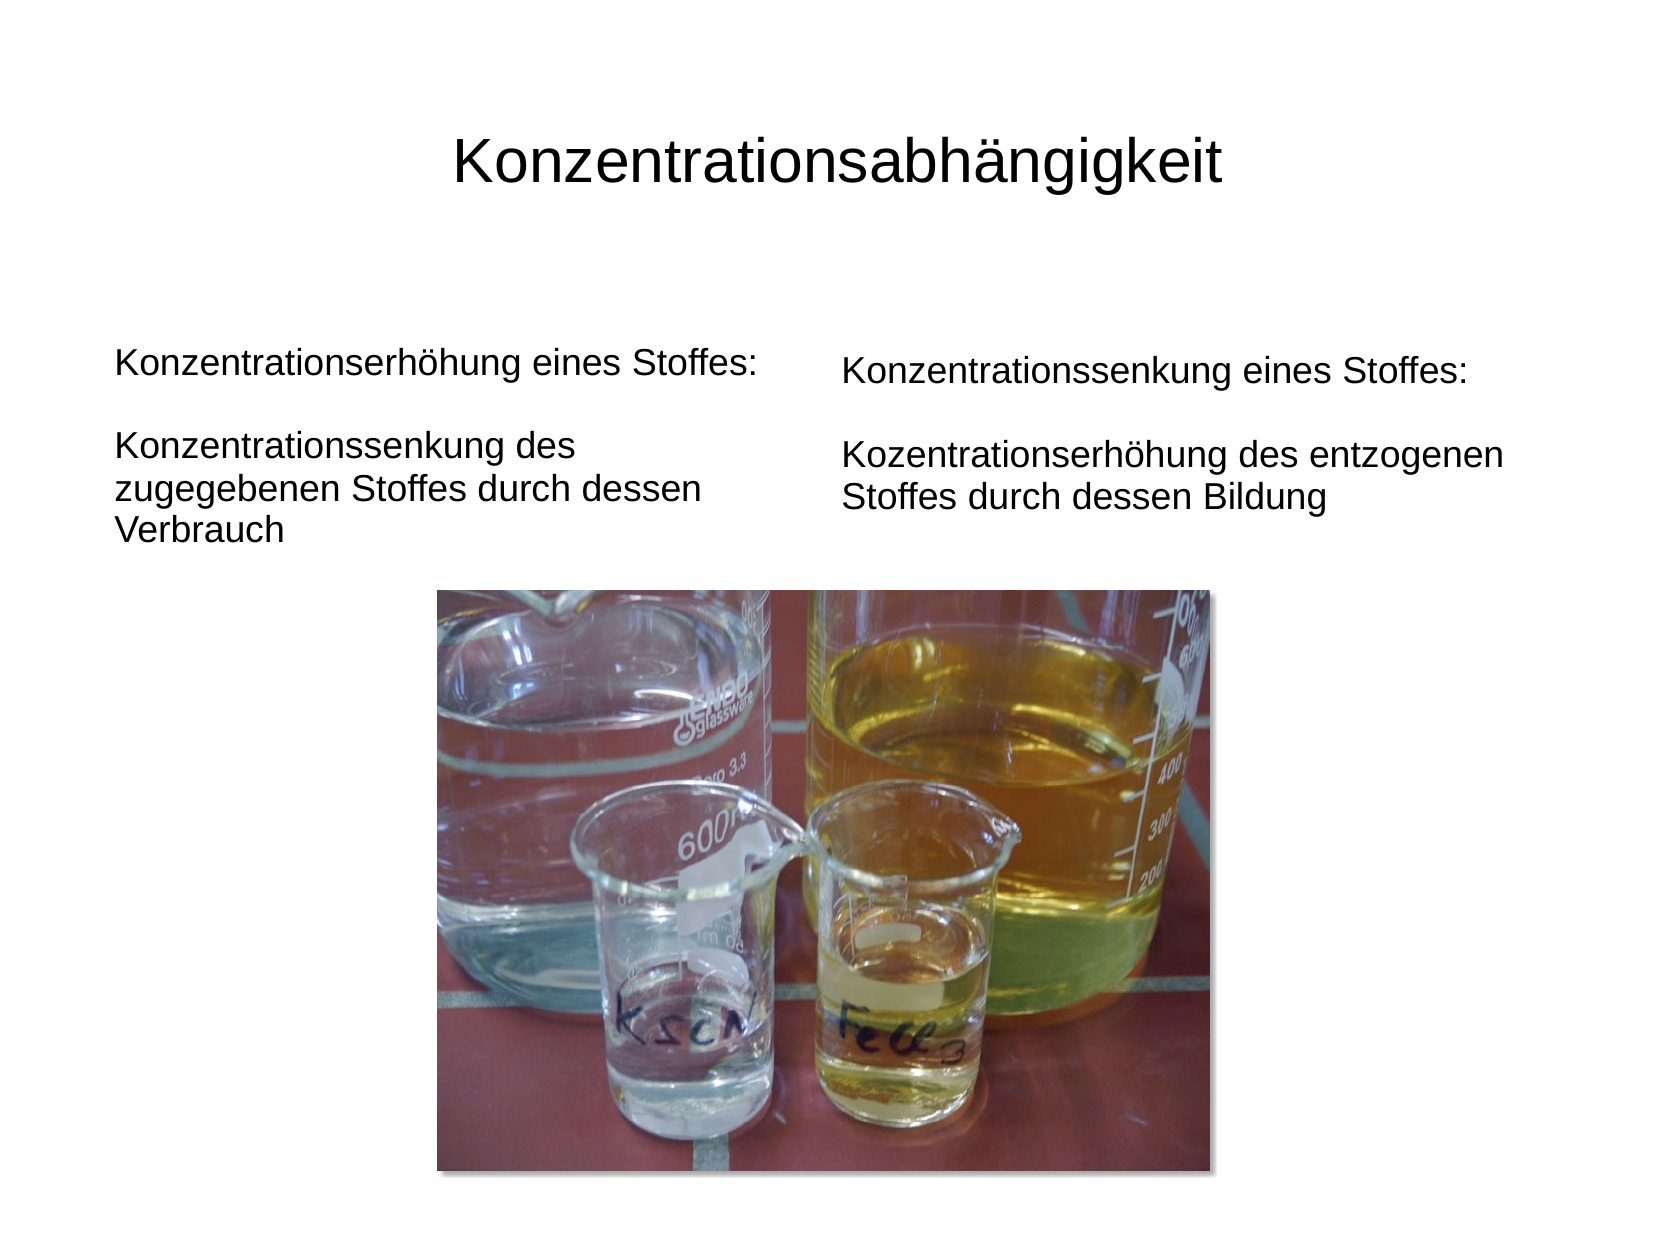

Konzentrationsabhängigkeit
Konzentrationserhöhung eines Stoffes:
Konzentrationssenkung des zugegebenen Stoffes durch dessen Verbrauch
Konzentrationssenkung eines Stoffes:
Kozentrationserhöhung des entzogenen Stoffes durch dessen Bildung